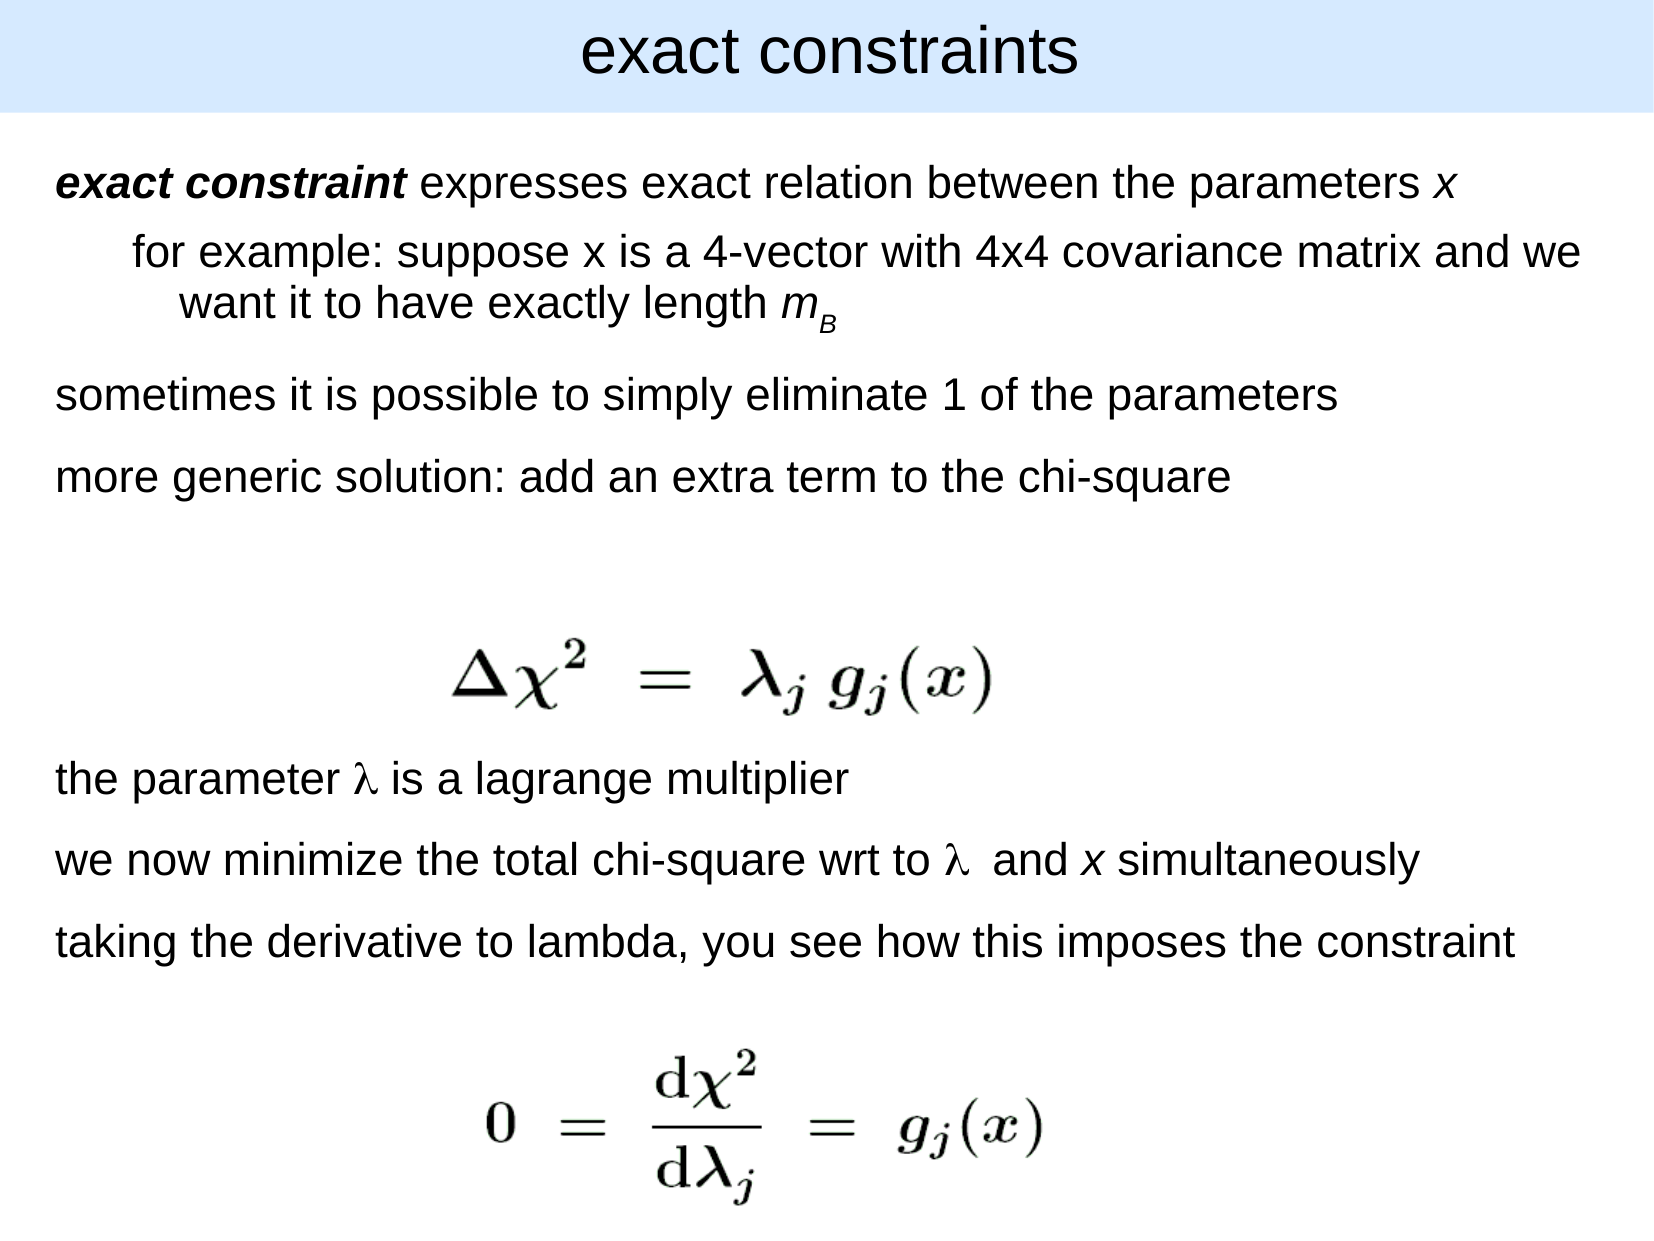

# exact constraints
exact constraint expresses exact relation between the parameters x
for example: suppose x is a 4-vector with 4x4 covariance matrix and we want it to have exactly length mB
sometimes it is possible to simply eliminate 1 of the parameters
more generic solution: add an extra term to the chi-square
the parameter  is a lagrange multiplier
we now minimize the total chi-square wrt to  and x simultaneously
taking the derivative to lambda, you see how this imposes the constraint